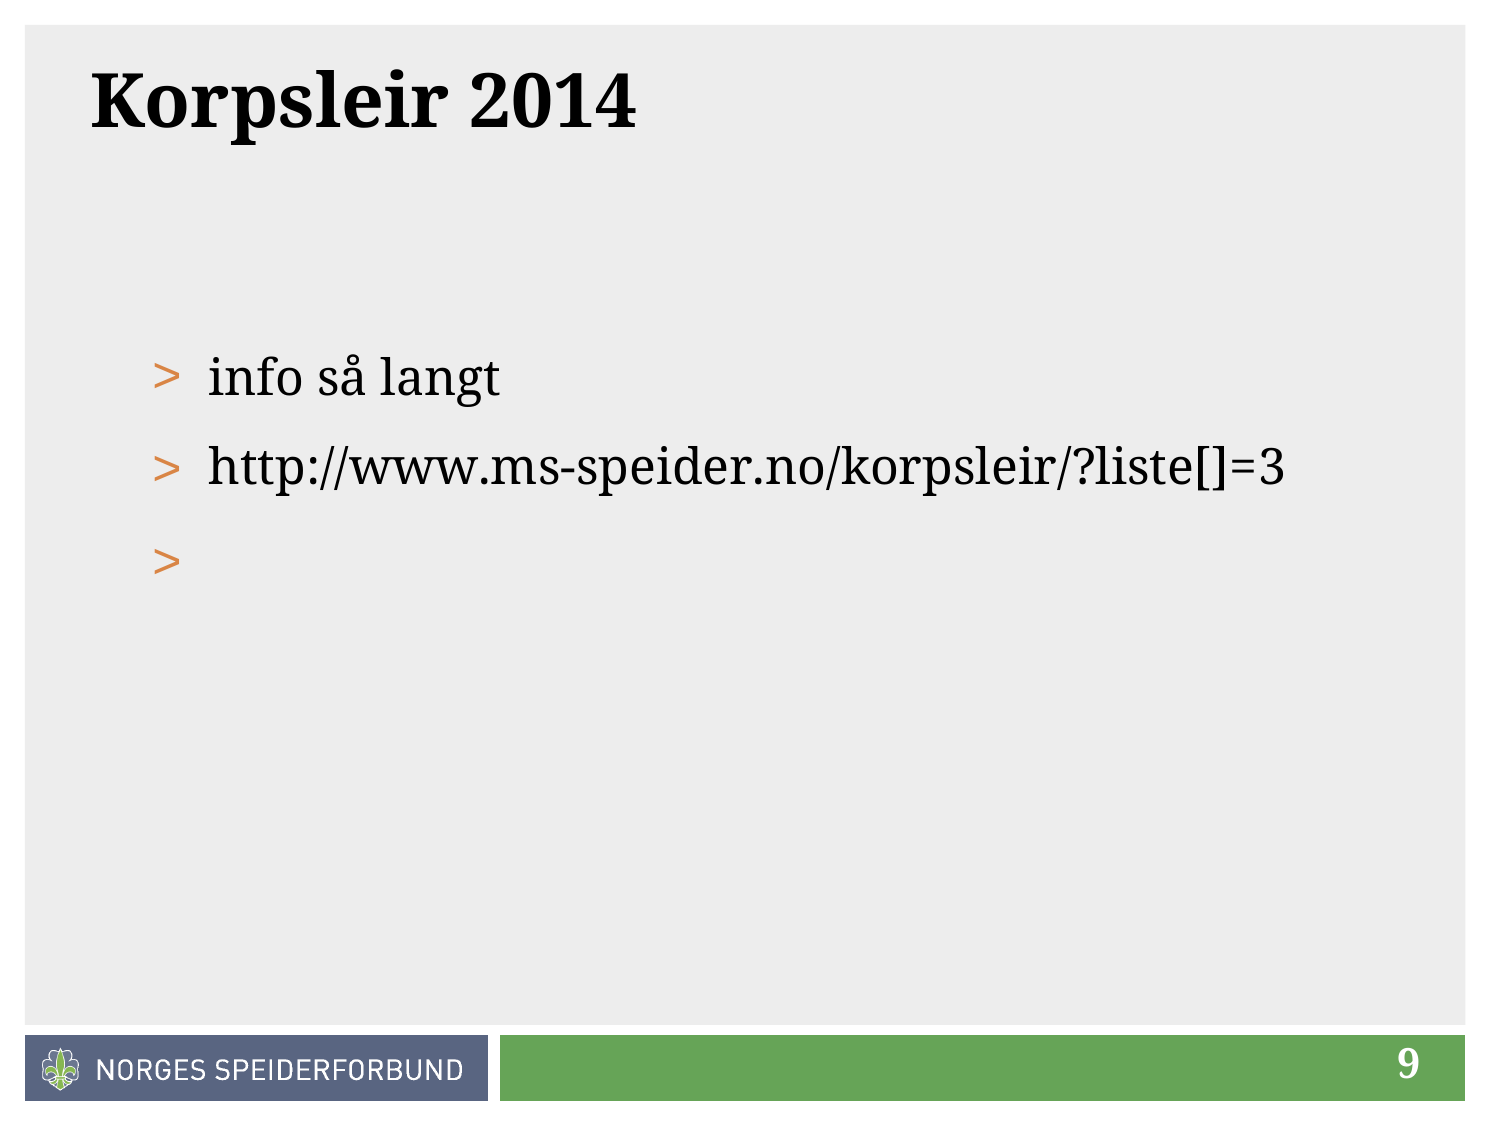

# Korpsleir 2014
info så langt
http://www.ms-speider.no/korpsleir/?liste[]=3